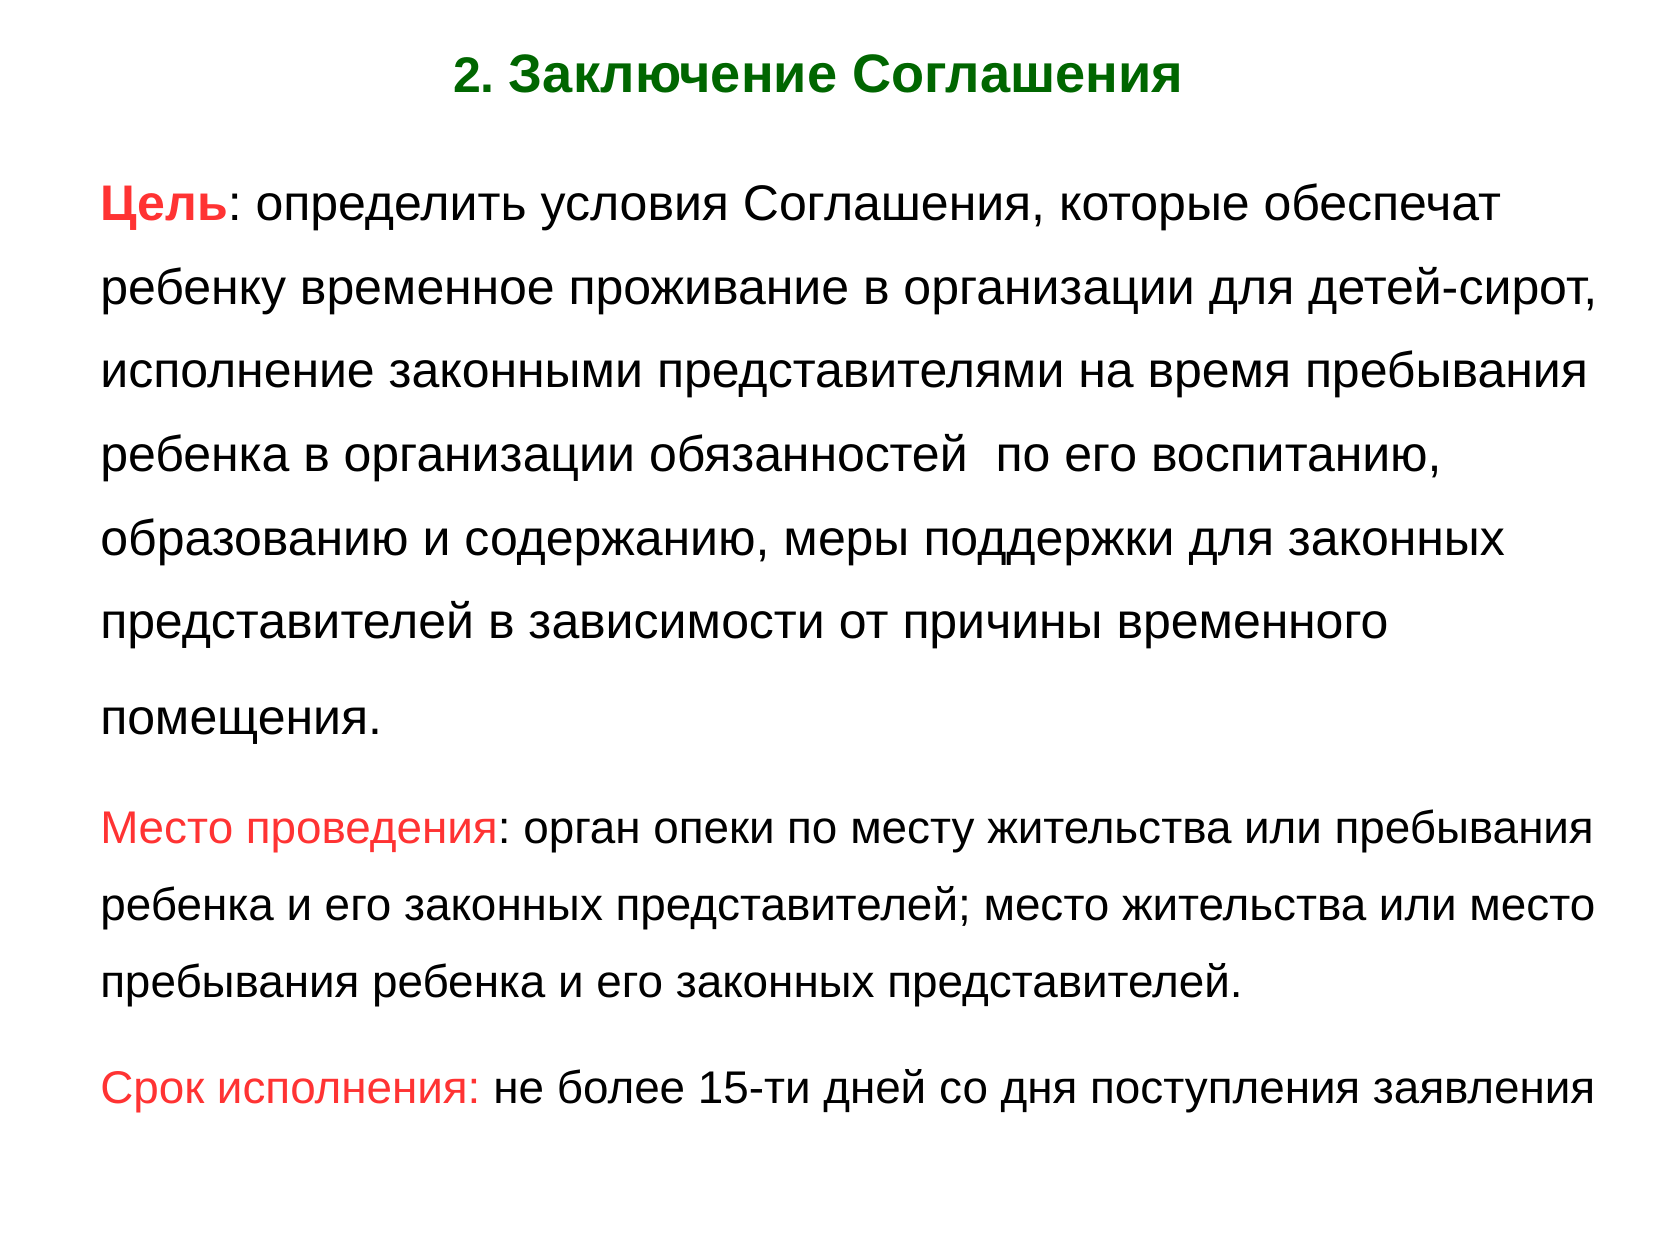

# 2. Заключение Соглашения
Цель: определить условия Соглашения, которые обеспечат ребенку временное проживание в организации для детей-сирот, исполнение законными представителями на время пребывания ребенка в организации обязанностей по его воспитанию, образованию и содержанию, меры поддержки для законных представителей в зависимости от причины временного помещения.
Место проведения: орган опеки по месту жительства или пребывания ребенка и его законных представителей; место жительства или место пребывания ребенка и его законных представителей.
Срок исполнения: не более 15-ти дней со дня поступления заявления